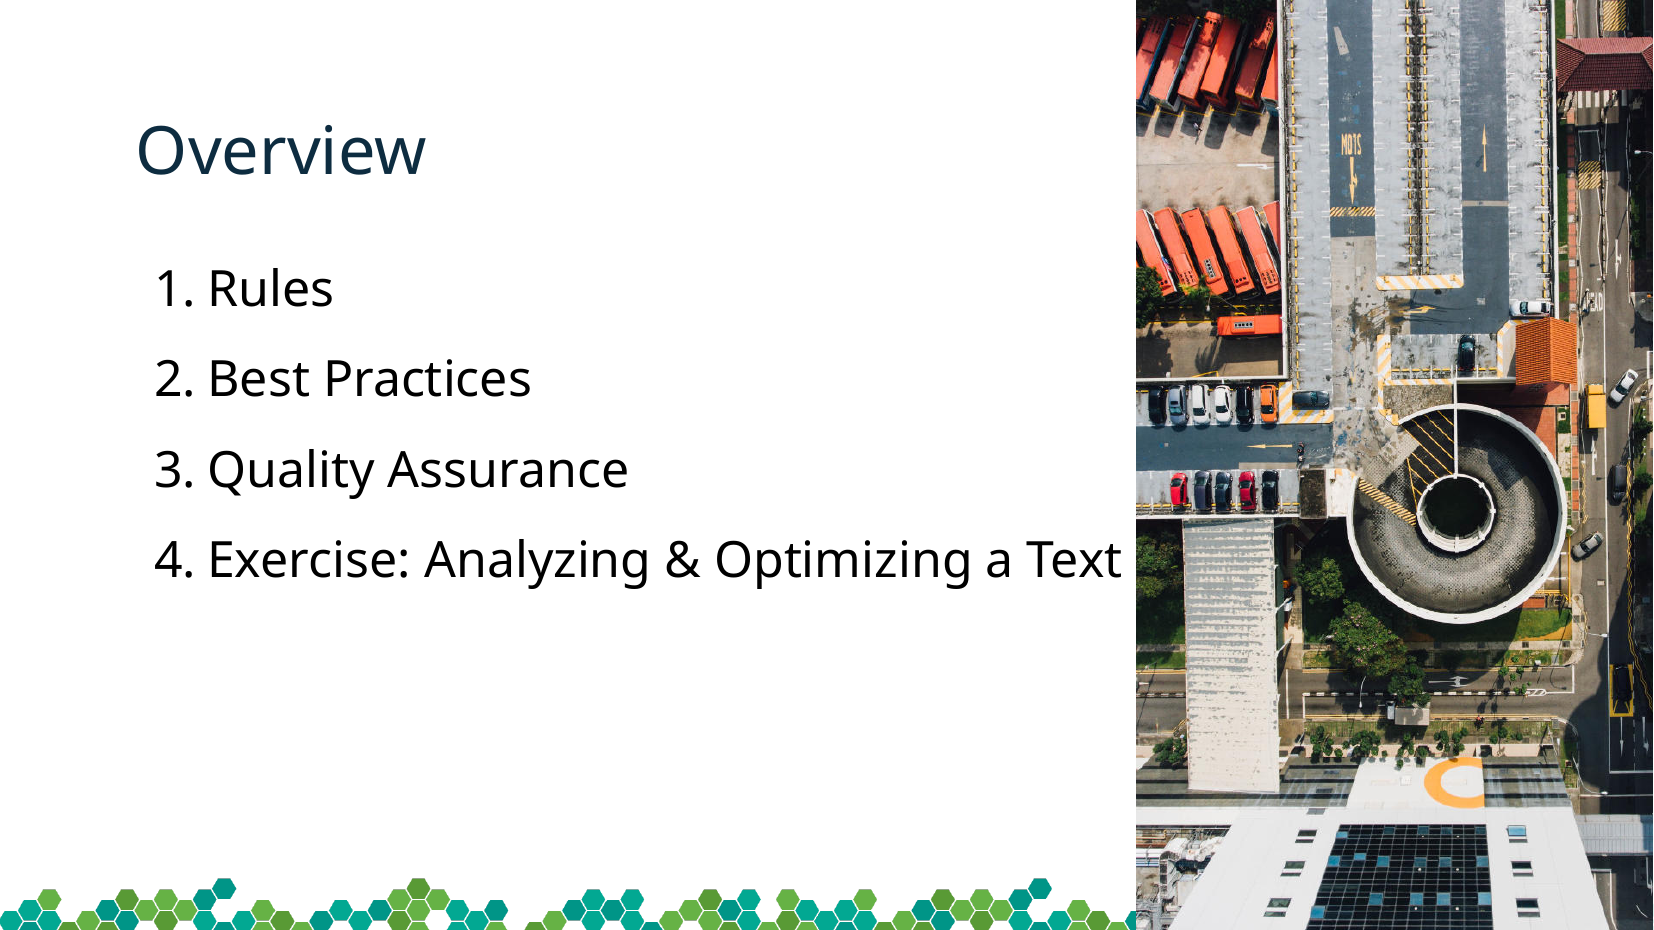

# Overview
Rules
Best Practices
Quality Assurance
Exercise: Analyzing & Optimizing a Text